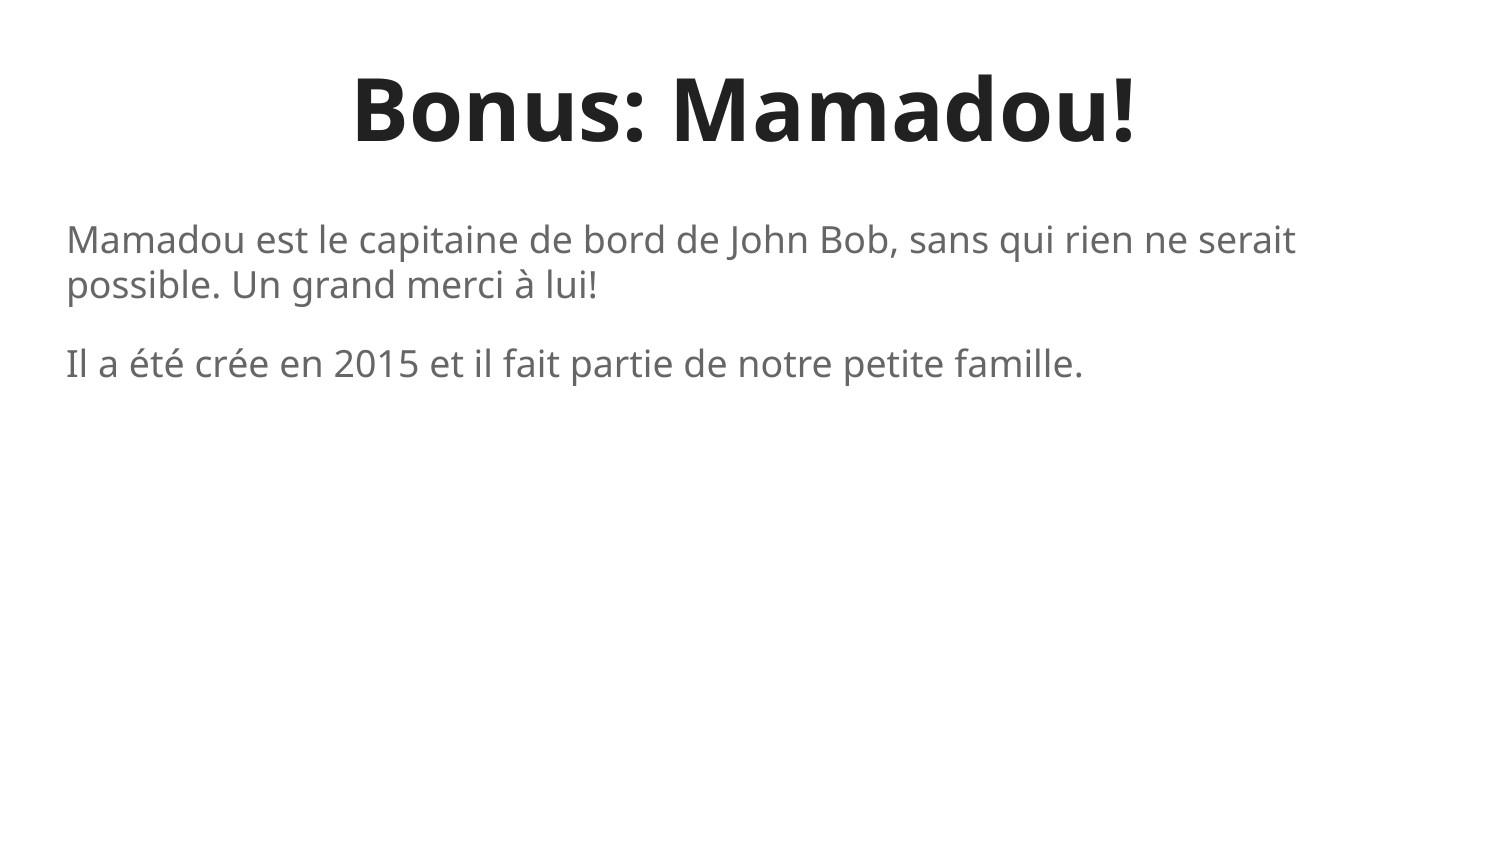

# Bonus: Mamadou!
Mamadou est le capitaine de bord de John Bob, sans qui rien ne serait possible. Un grand merci à lui!
Il a été crée en 2015 et il fait partie de notre petite famille.